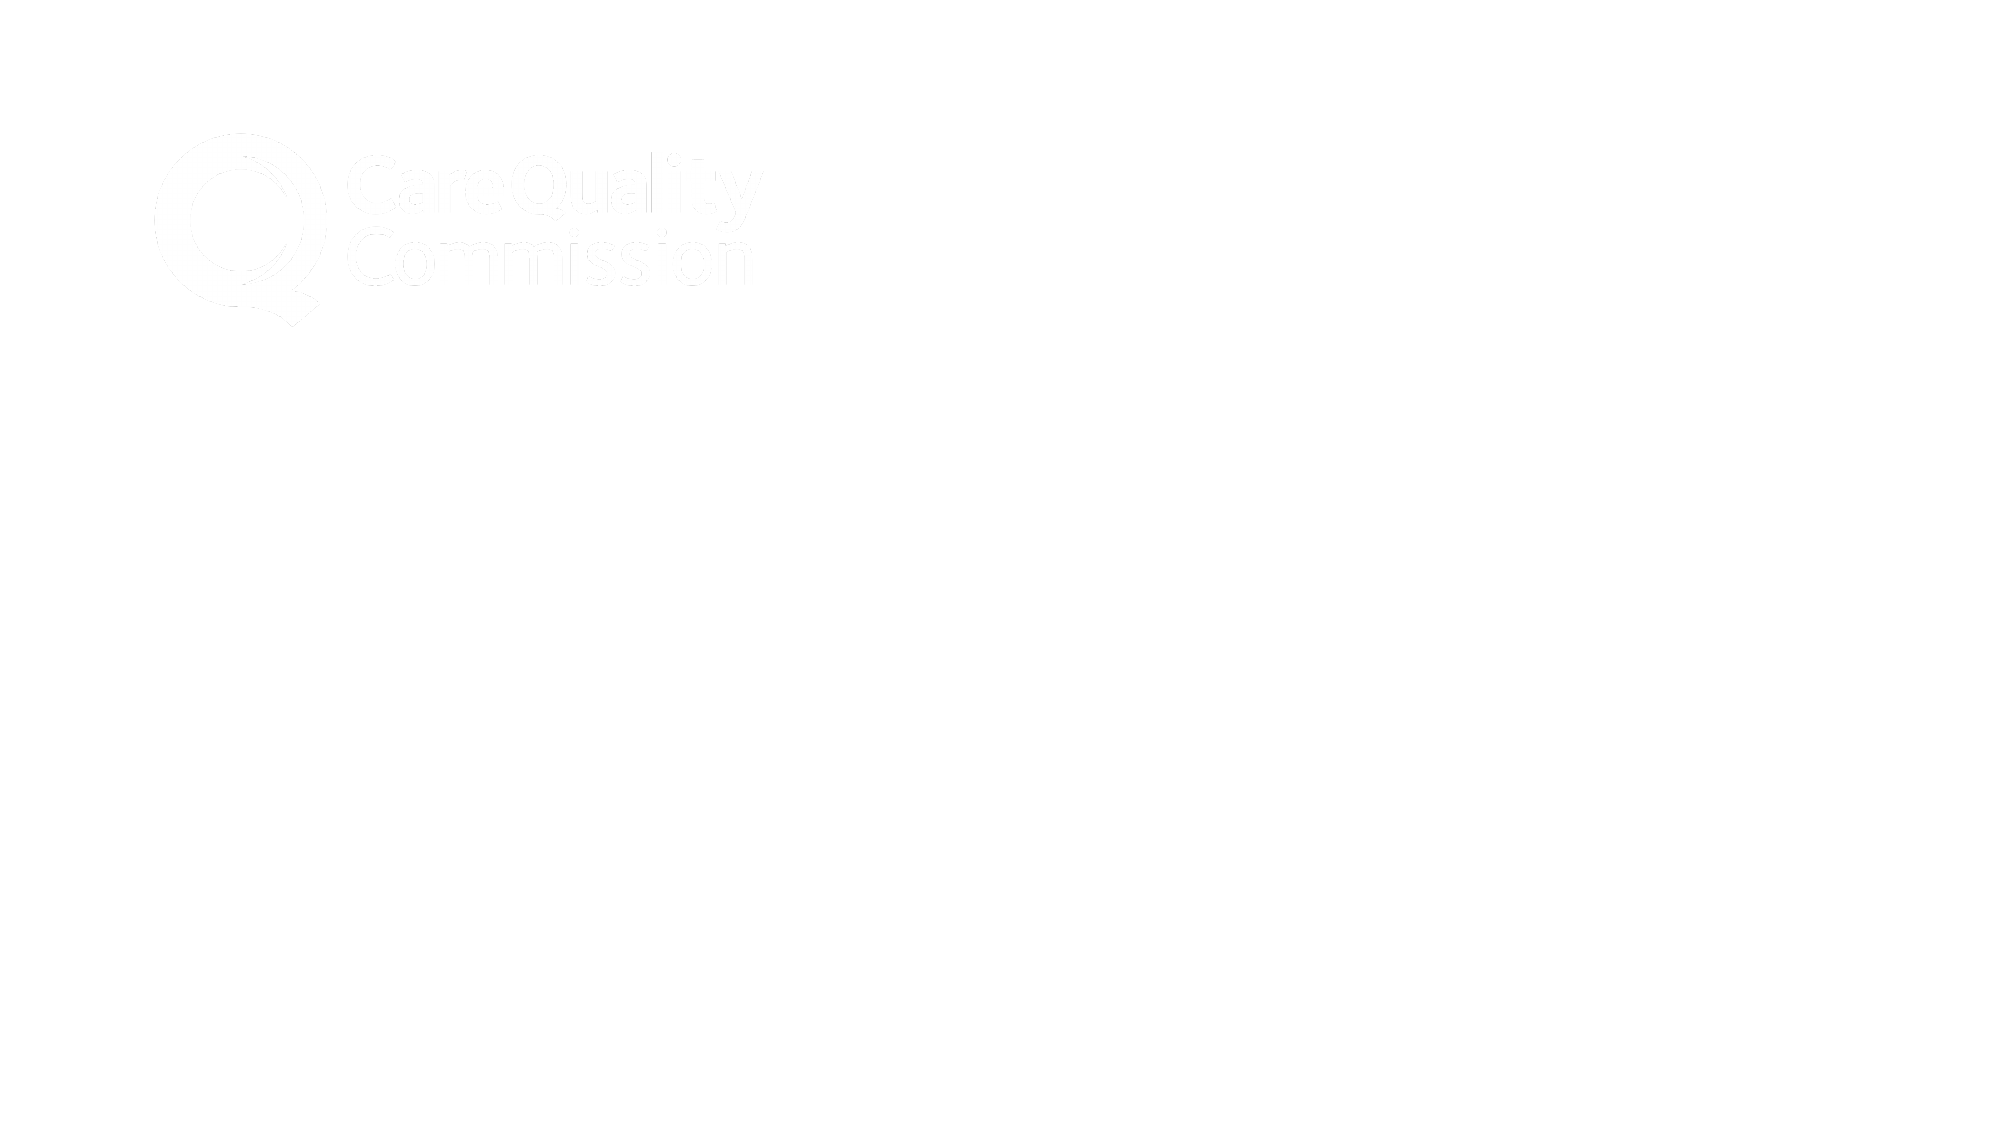

# Future Board Reporting Proposed for April 2024 onwards